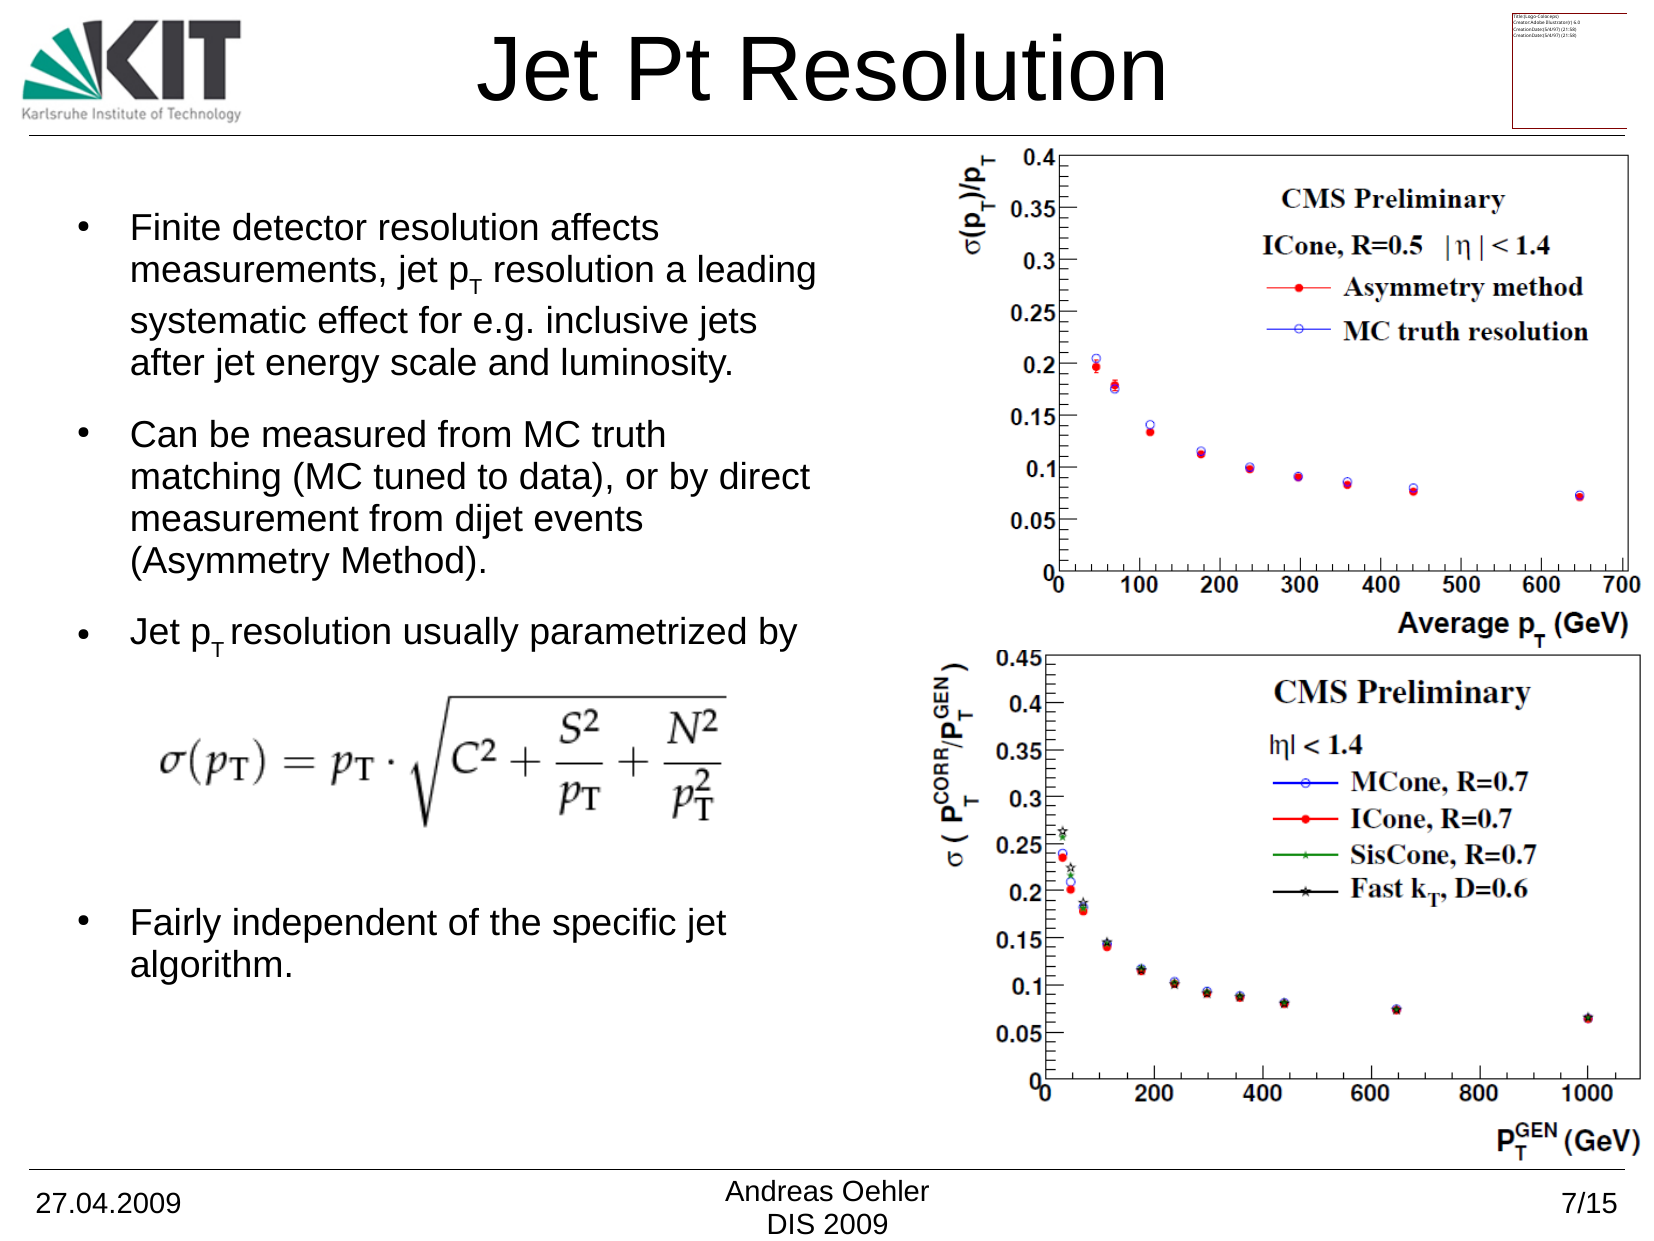

# Jet Pt Resolution
Finite detector resolution affects measurements, jet pT resolution a leading systematic effect for e.g. inclusive jets after jet energy scale and luminosity.
Can be measured from MC truth matching (MC tuned to data), or by direct measurement from dijet events (Asymmetry Method).
Jet pT resolution usually parametrized by
Fairly independent of the specific jet algorithm.
Andreas Oehler DIS 2009
27.04.2009
7